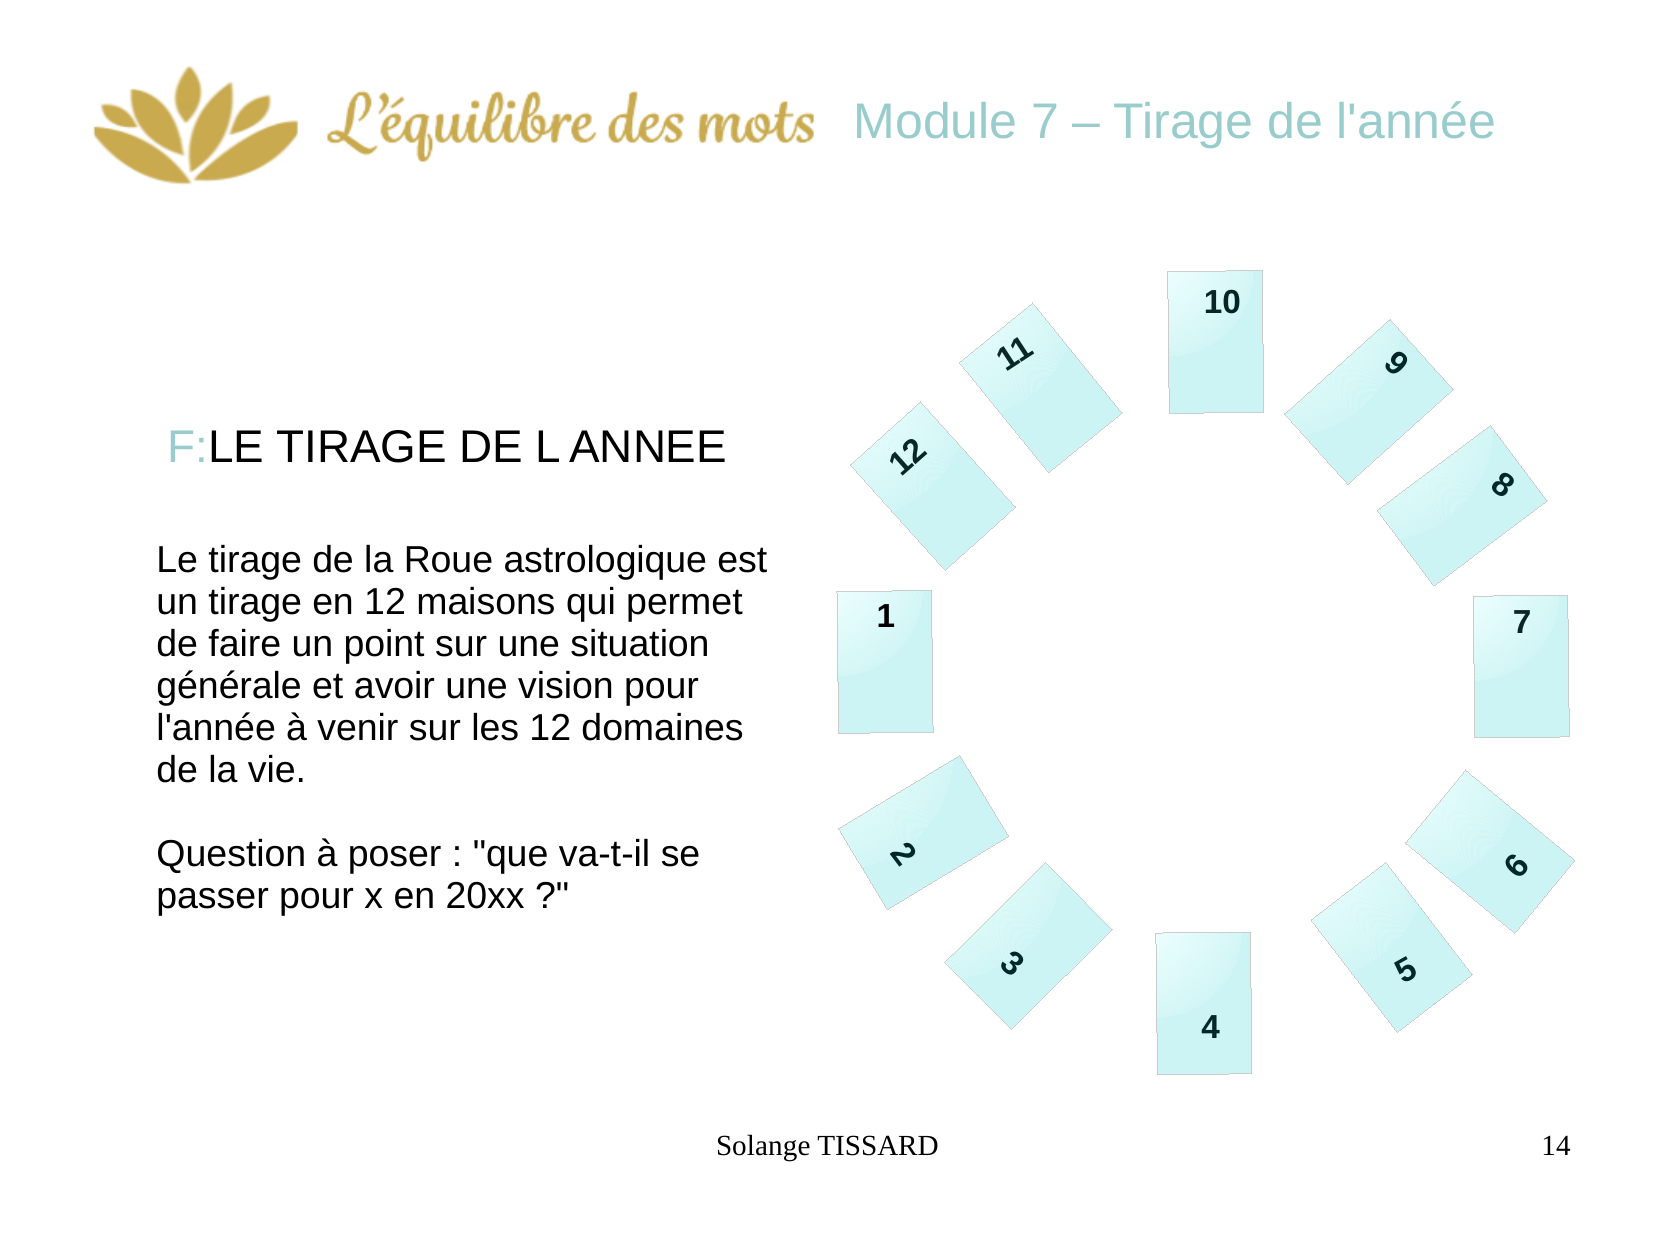

# Module 7 – Tirage de l'année
10
11
9
F:LE TIRAGE DE L ANNEE
12
8
Le tirage de la Roue astrologique est un tirage en 12 maisons qui permet de faire un point sur une situation générale et avoir une vision pour
l'année à venir sur les 12 domaines de la vie.
Question à poser : "que va-t-il se passer pour x en 20xx ?"
1
7
2
6
3
5
4
Solange TISSARD
14